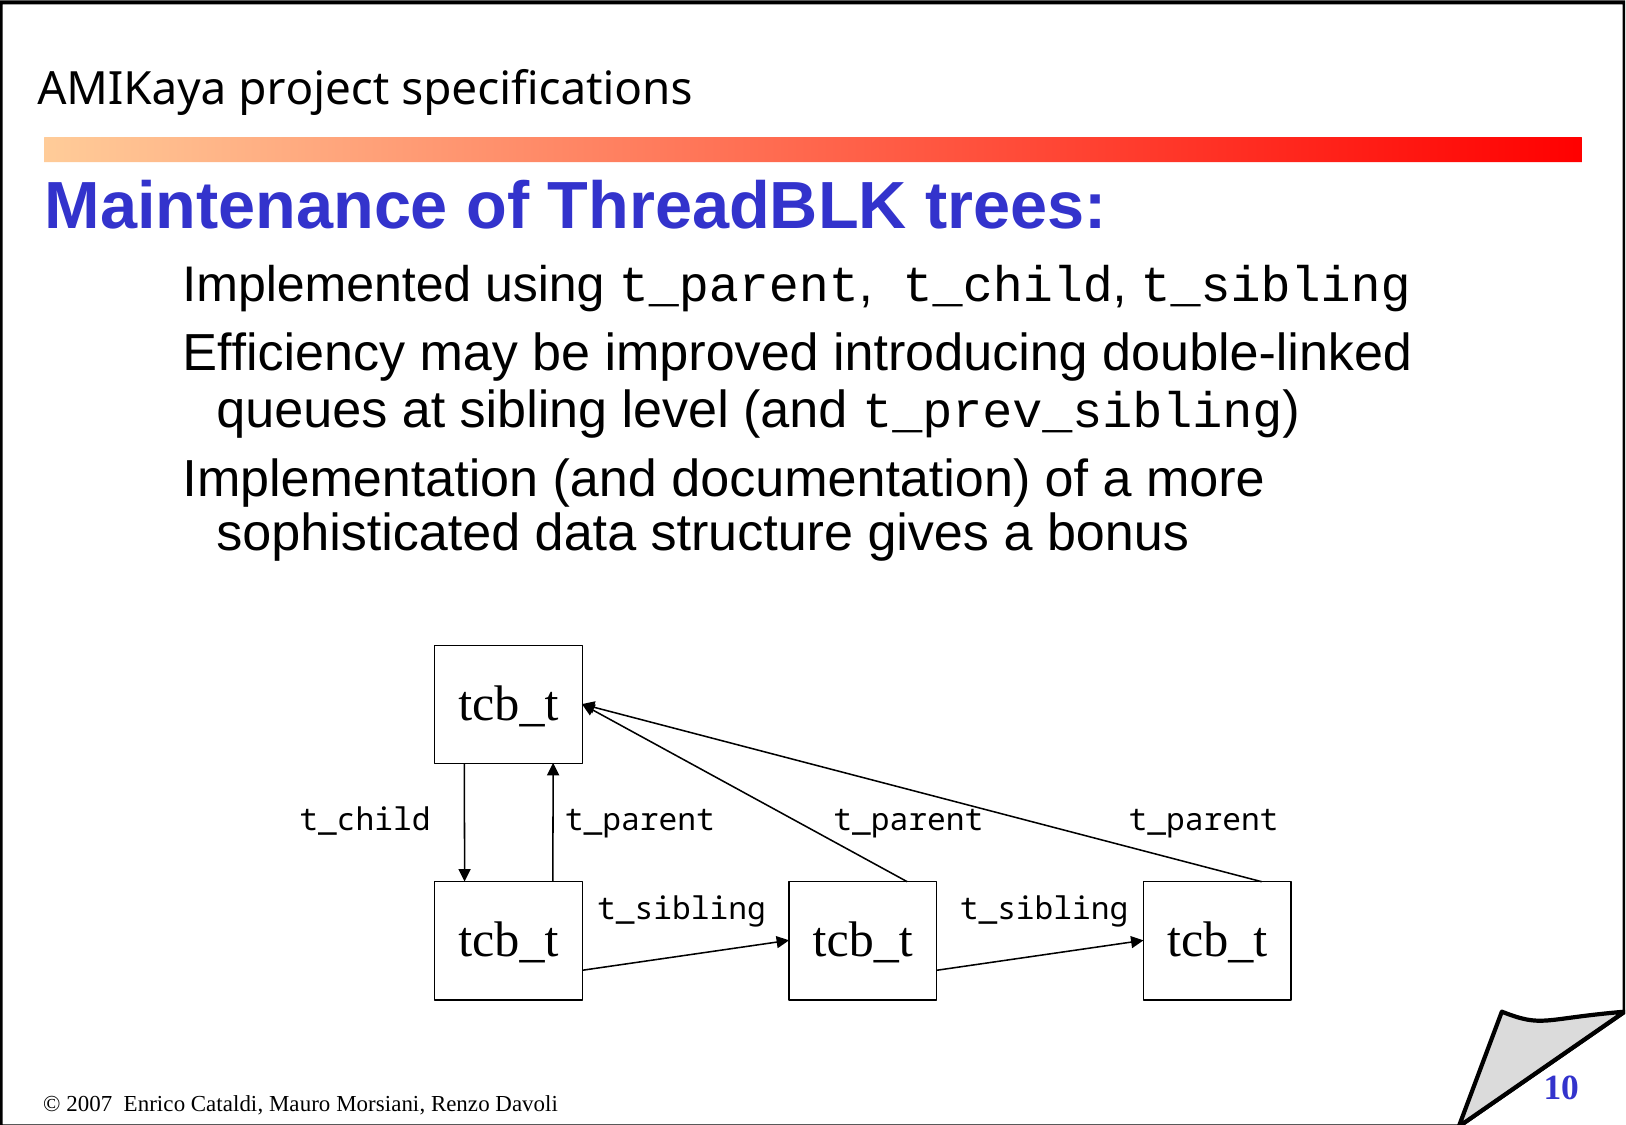

# AMIKaya project specifications
Maintenance of ThreadBLK trees:
Implemented using t_parent, t_child, t_sibling
Efficiency may be improved introducing double-linked queues at sibling level (and t_prev_sibling)
Implementation (and documentation) of a more sophisticated data structure gives a bonus
tcb_t
t_child
t_parent
t_parent
t_parent
tcb_t
t_sibling
tcb_t
t_sibling
tcb_t